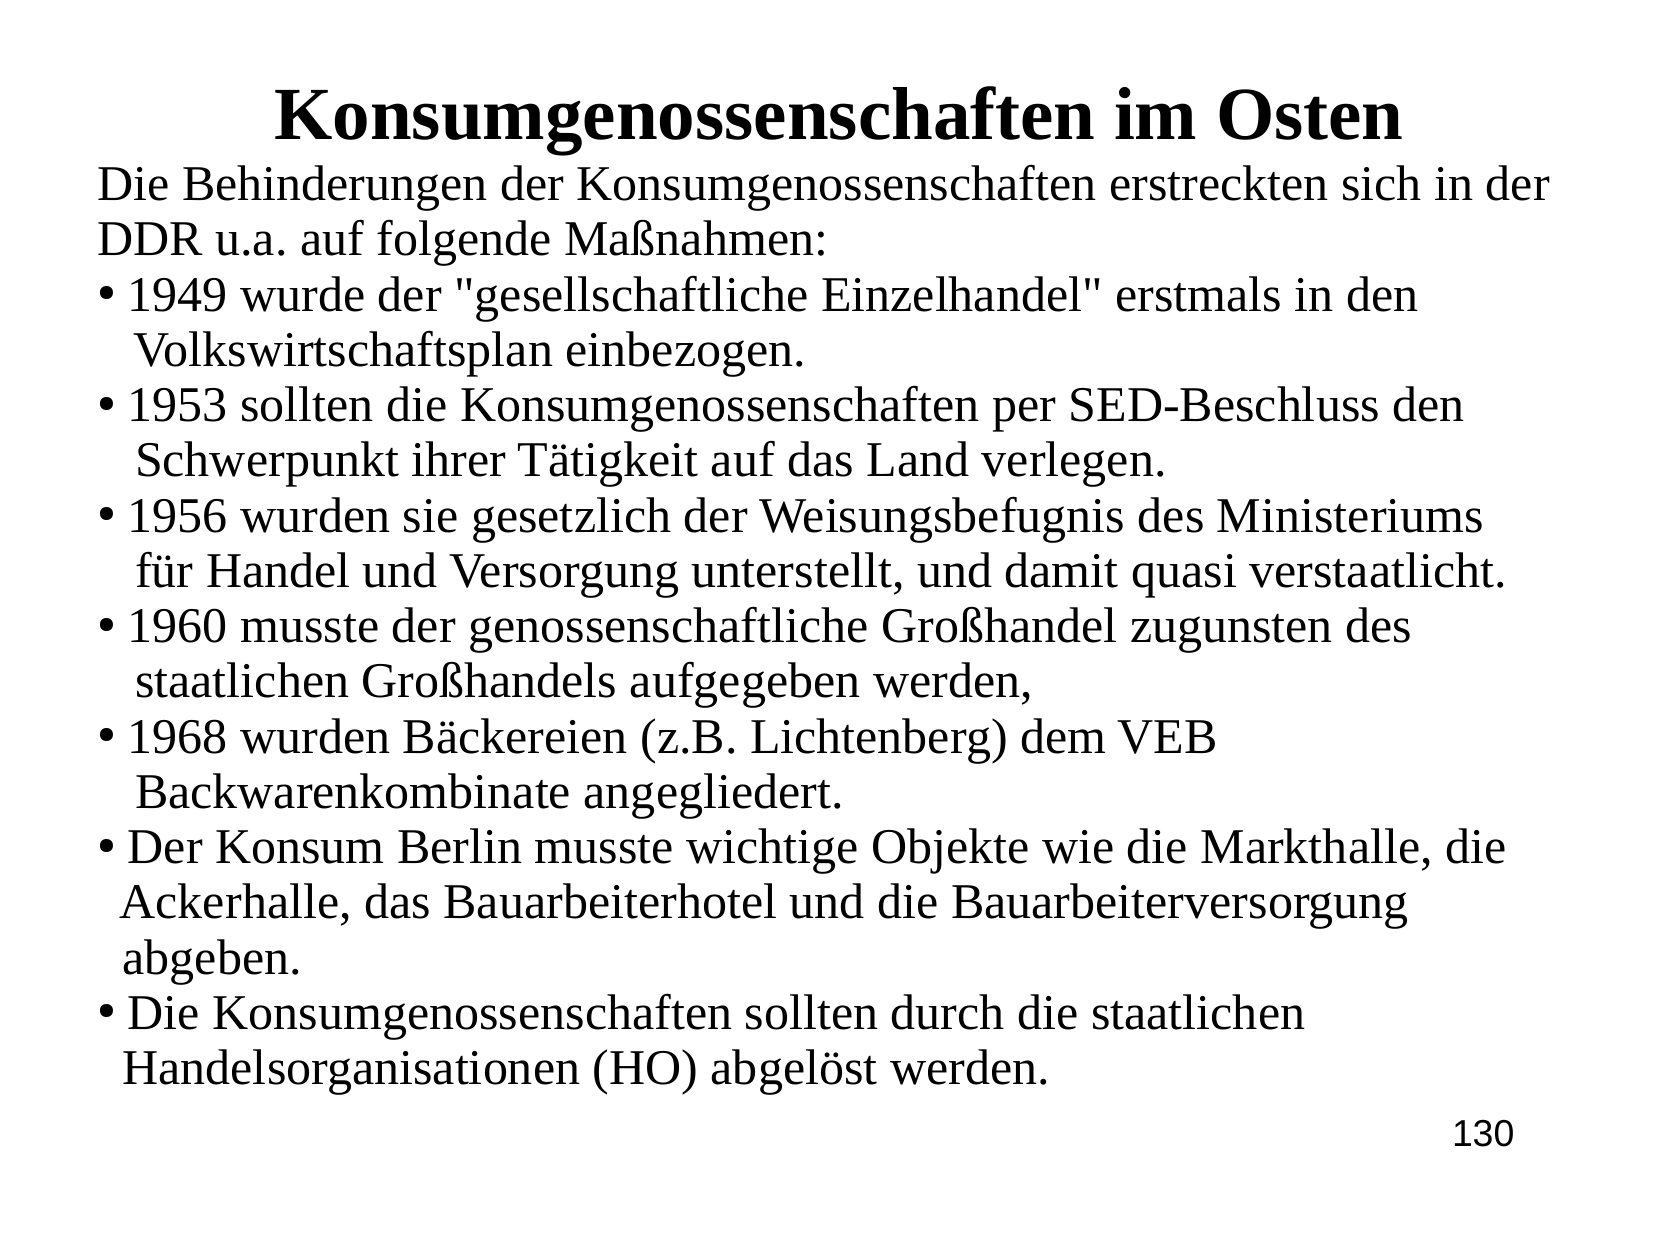

Konsumgenossenschaften im Osten
Die Behinderungen der Konsumgenossenschaften erstreckten sich in der DDR u.a. auf folgende Maßnahmen:
 1949 wurde der "gesellschaftliche Einzelhandel" erstmals in den Volkswirtschaftsplan einbezogen.
 1953 sollten die Konsumgenossenschaften per SED-Beschluss den Schwerpunkt ihrer Tätigkeit auf das Land verlegen.
 1956 wurden sie gesetzlich der Weisungsbefugnis des Ministeriums für Handel und Versorgung unterstellt, und damit quasi verstaatlicht.
 1960 musste der genossenschaftliche Großhandel zugunsten des staatlichen Großhandels aufgegeben werden,
 1968 wurden Bäckereien (z.B. Lichtenberg) dem VEB Backwarenkombinate angegliedert.
 Der Konsum Berlin musste wichtige Objekte wie die Markthalle, die Ackerhalle, das Bauarbeiterhotel und die Bauarbeiterversorgung abgeben.
 Die Konsumgenossenschaften sollten durch die staatlichen Handelsorganisationen (HO) abgelöst werden.